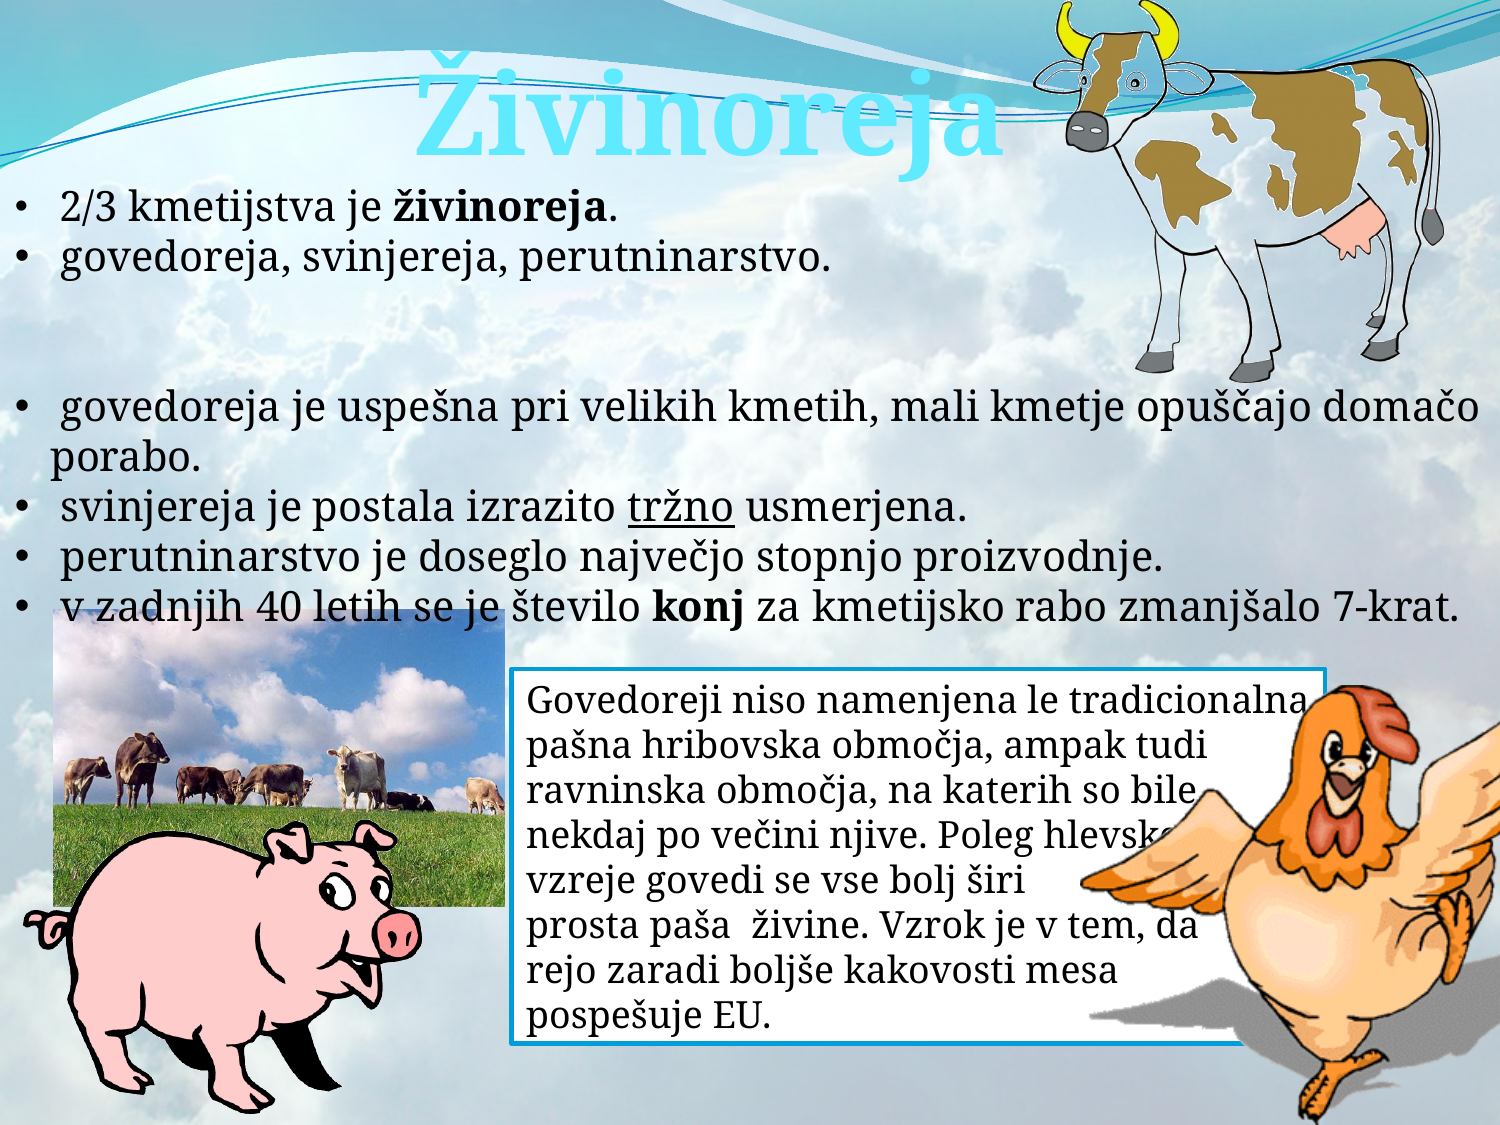

Živinoreja
 2/3 kmetijstva je živinoreja.
 govedoreja, svinjereja, perutninarstvo.
 govedoreja je uspešna pri velikih kmetih, mali kmetje opuščajo domačo porabo.
 svinjereja je postala izrazito tržno usmerjena.
 perutninarstvo je doseglo največjo stopnjo proizvodnje.
 v zadnjih 40 letih se je število konj za kmetijsko rabo zmanjšalo 7-krat.
Govedoreji niso namenjena le tradicionalna
pašna hribovska območja, ampak tudi
ravninska območja, na katerih so bile
nekdaj po večini njive. Poleg hlevske
vzreje govedi se vse bolj širi
prosta paša živine. Vzrok je v tem, da
rejo zaradi boljše kakovosti mesa
pospešuje EU.